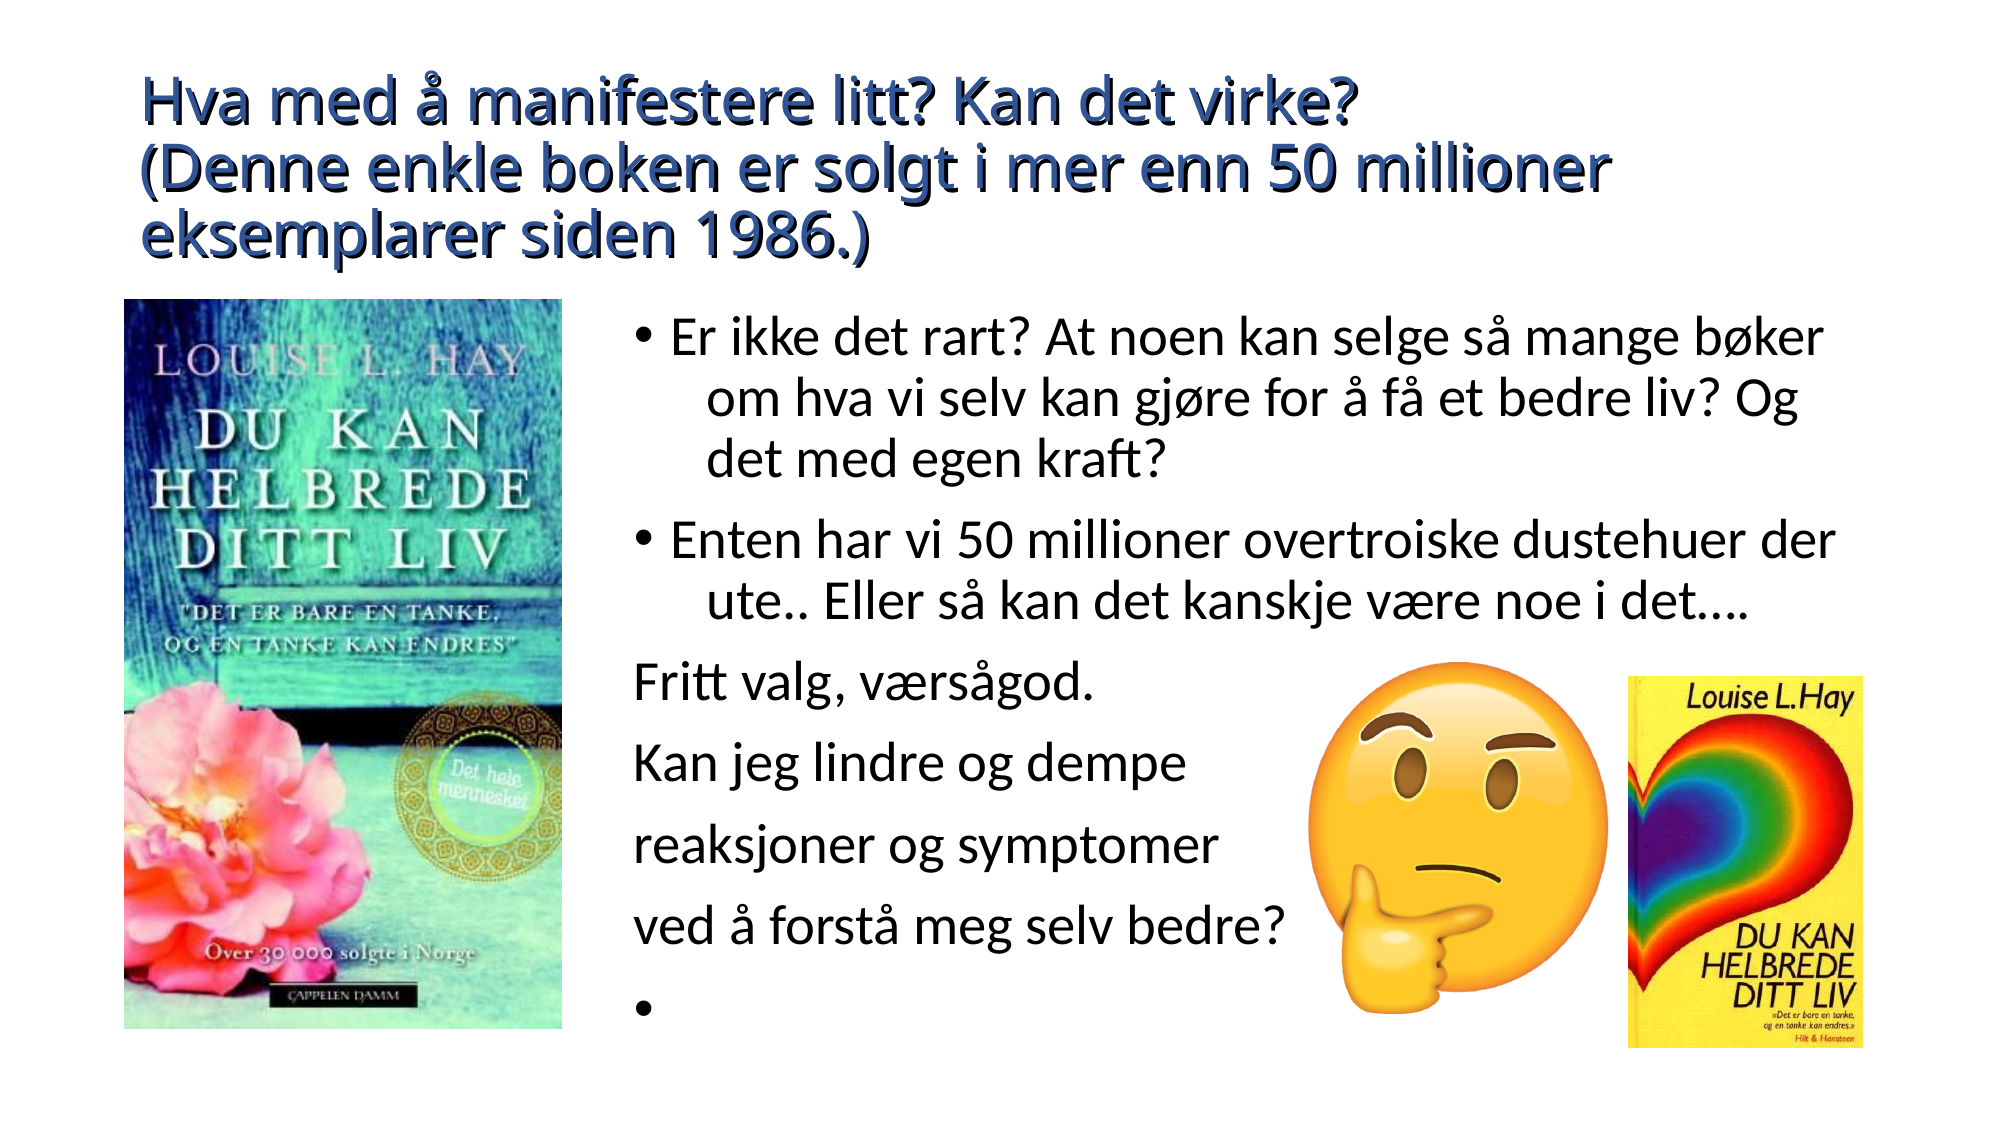

# Hva med å manifestere litt? Kan det virke? (Denne enkle boken er solgt i mer enn 50 millioner eksemplarer siden 1986.)
Er ikke det rart? At noen kan selge så mange bøker om hva vi selv kan gjøre for å få et bedre liv? Og det med egen kraft?
Enten har vi 50 millioner overtroiske dustehuer der ute.. Eller så kan det kanskje være noe i det….
Fritt valg, værsågod.
Kan jeg lindre og dempe
reaksjoner og symptomer
ved å forstå meg selv bedre?